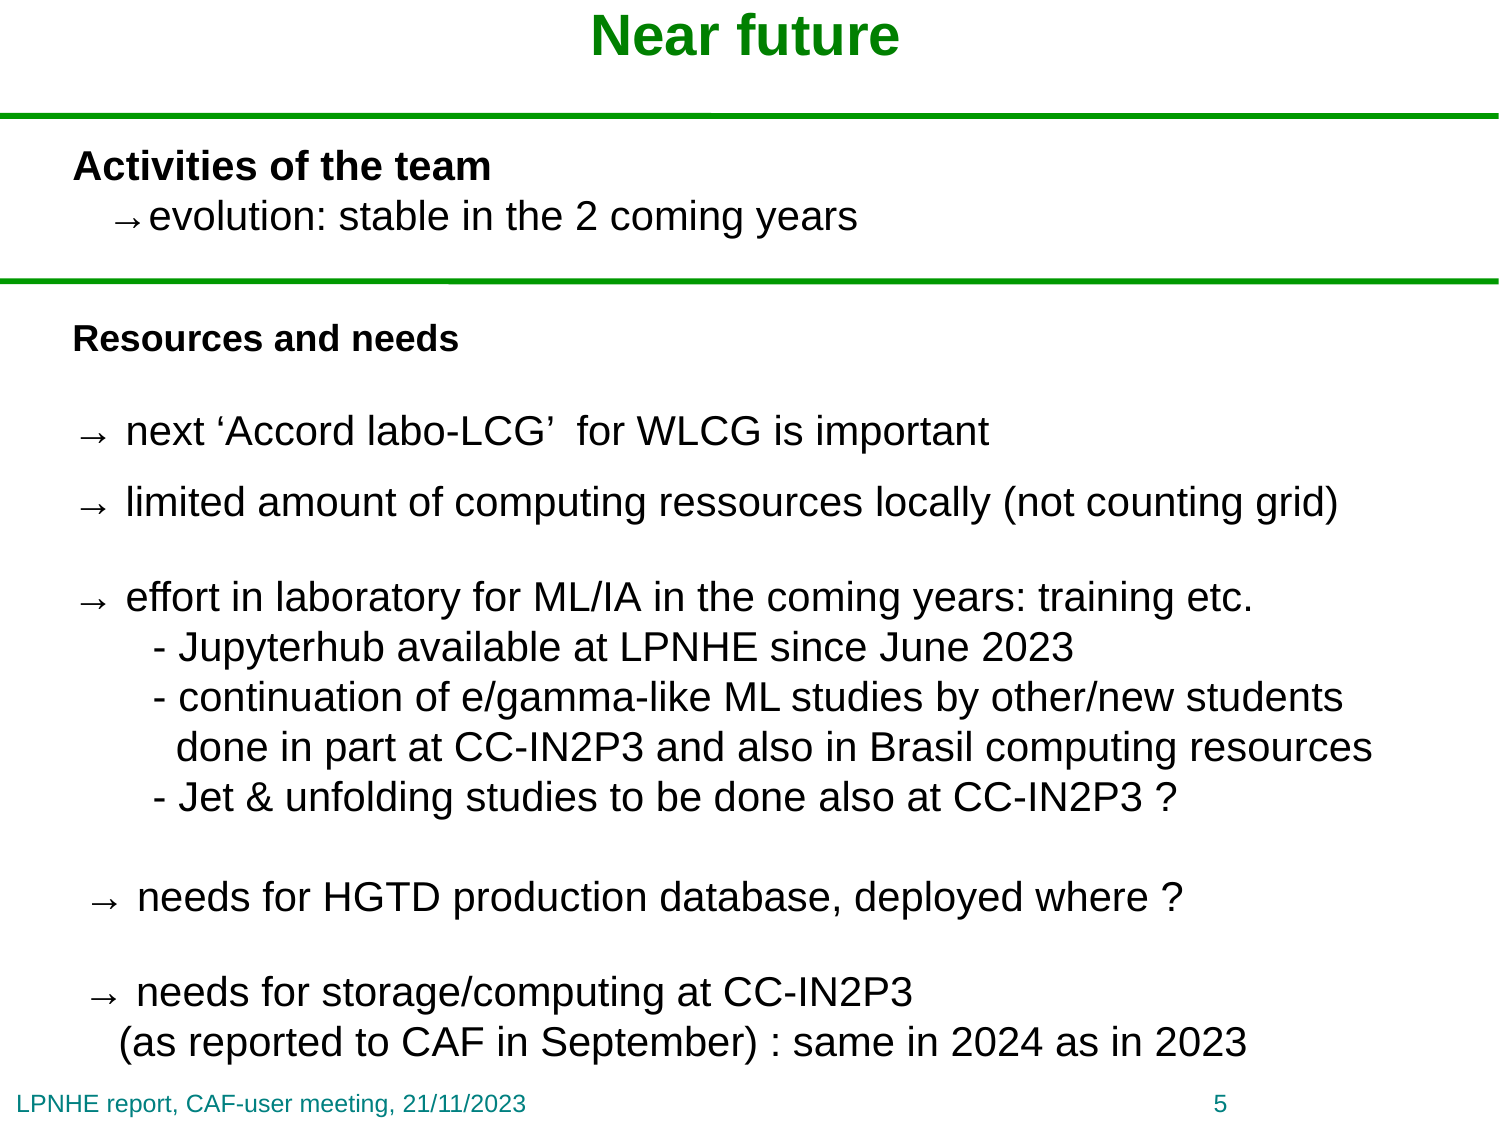

Near future
Activities of the team
 →evolution: stable in the 2 coming years
Resources and needs
→ next ‘Accord labo-LCG’ for WLCG is important
→ limited amount of computing ressources locally (not counting grid)
→ effort in laboratory for ML/IA in the coming years: training etc.
 - Jupyterhub available at LPNHE since June 2023
 - continuation of e/gamma-like ML studies by other/new students
 done in part at CC-IN2P3 and also in Brasil computing resources
 - Jet & unfolding studies to be done also at CC-IN2P3 ?
 → needs for HGTD production database, deployed where ?
 → needs for storage/computing at CC-IN2P3
 (as reported to CAF in September) : same in 2024 as in 2023